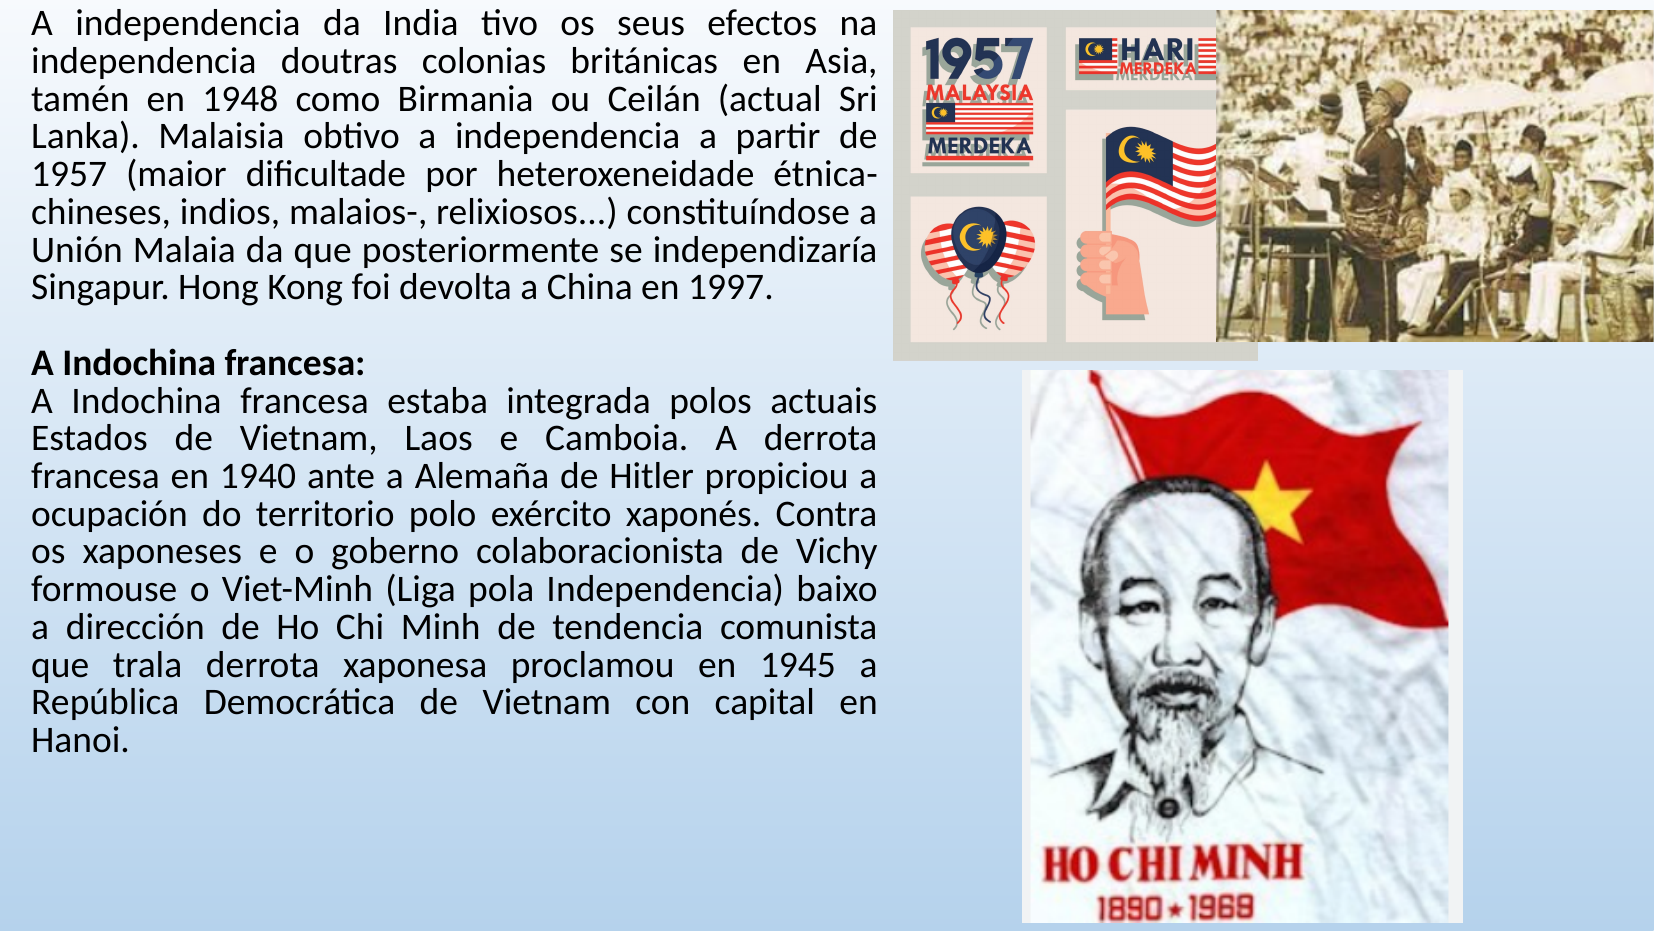

A independencia da India tivo os seus efectos na independencia doutras colonias británicas en Asia, tamén en 1948 como Birmania ou Ceilán (actual Sri Lanka). Malaisia obtivo a independencia a partir de 1957 (maior dificultade por heteroxeneidade étnica-chineses, indios, malaios-, relixiosos...) constituíndose a Unión Malaia da que posteriormente se independizaría Singapur. Hong Kong foi devolta a China en 1997.
A Indochina francesa:
A Indochina francesa estaba integrada polos actuais Estados de Vietnam, Laos e Camboia. A derrota francesa en 1940 ante a Alemaña de Hitler propiciou a ocupación do territorio polo exército xaponés. Contra os xaponeses e o goberno colaboracionista de Vichy formouse o Viet-Minh (Liga pola Independencia) baixo a dirección de Ho Chi Minh de tendencia comunista que trala derrota xaponesa proclamou en 1945 a República Democrática de Vietnam con capital en Hanoi.